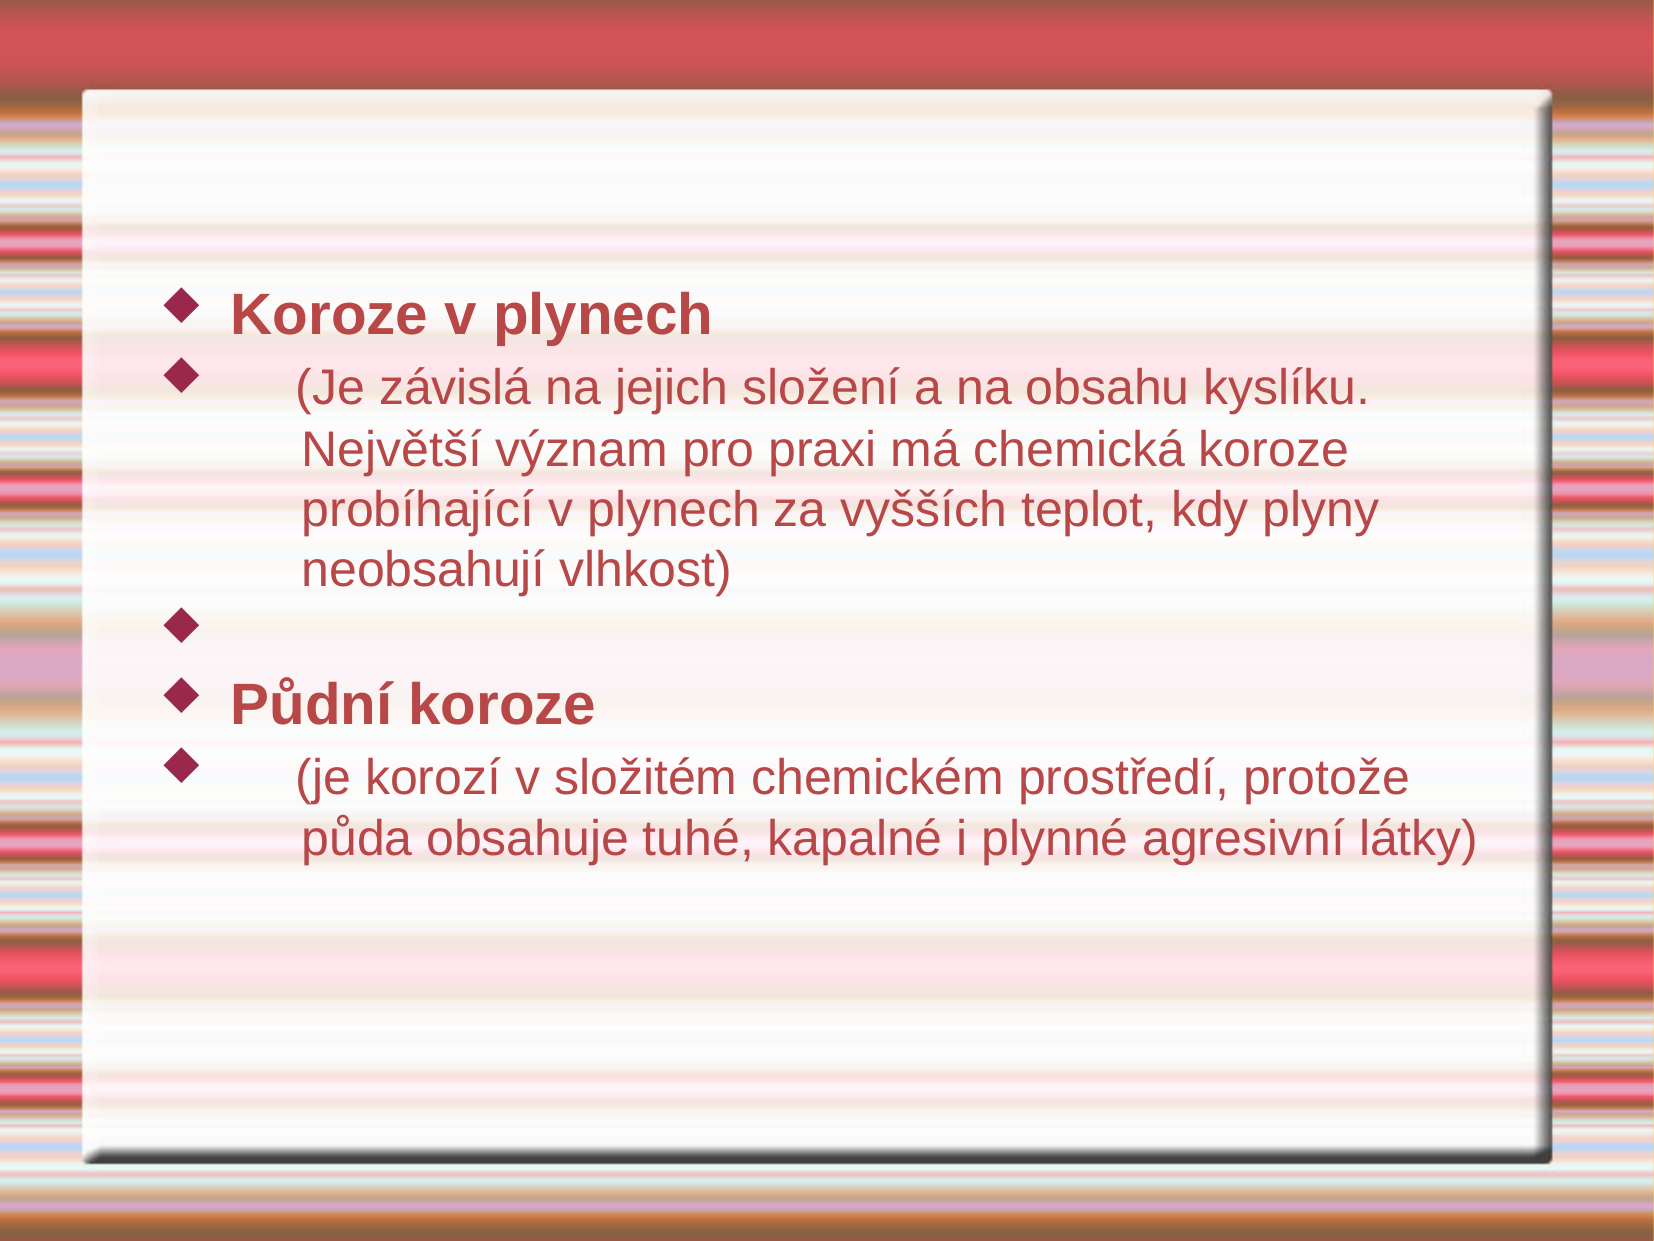

# Koroze v plynech
 (Je závislá na jejich složení a na obsahu kyslíku. Největší význam pro praxi má chemická koroze probíhající v plynech za vyšších teplot, kdy plyny neobsahují vlhkost)
Půdní koroze
 (je korozí v složitém chemickém prostředí, protože půda obsahuje tuhé, kapalné i plynné agresivní látky)